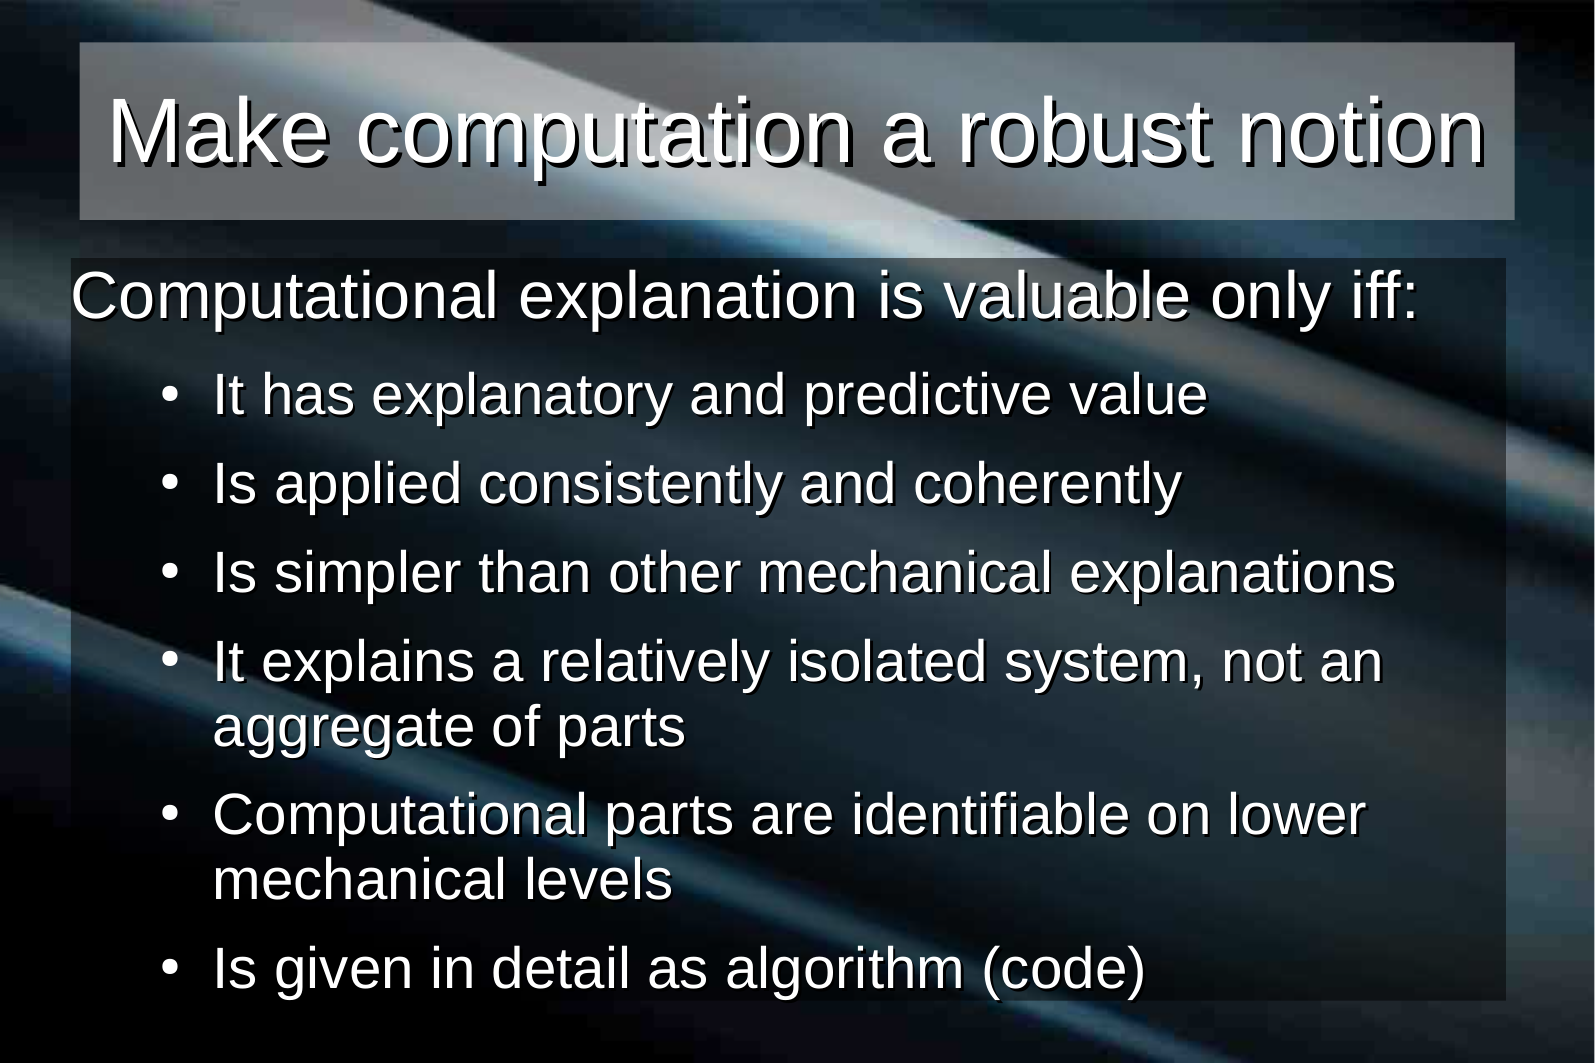

# Make computation a robust notion
Computational explanation is valuable only iff:
It has explanatory and predictive value
Is applied consistently and coherently
Is simpler than other mechanical explanations
It explains a relatively isolated system, not an aggregate of parts
Computational parts are identifiable on lower mechanical levels
Is given in detail as algorithm (code)